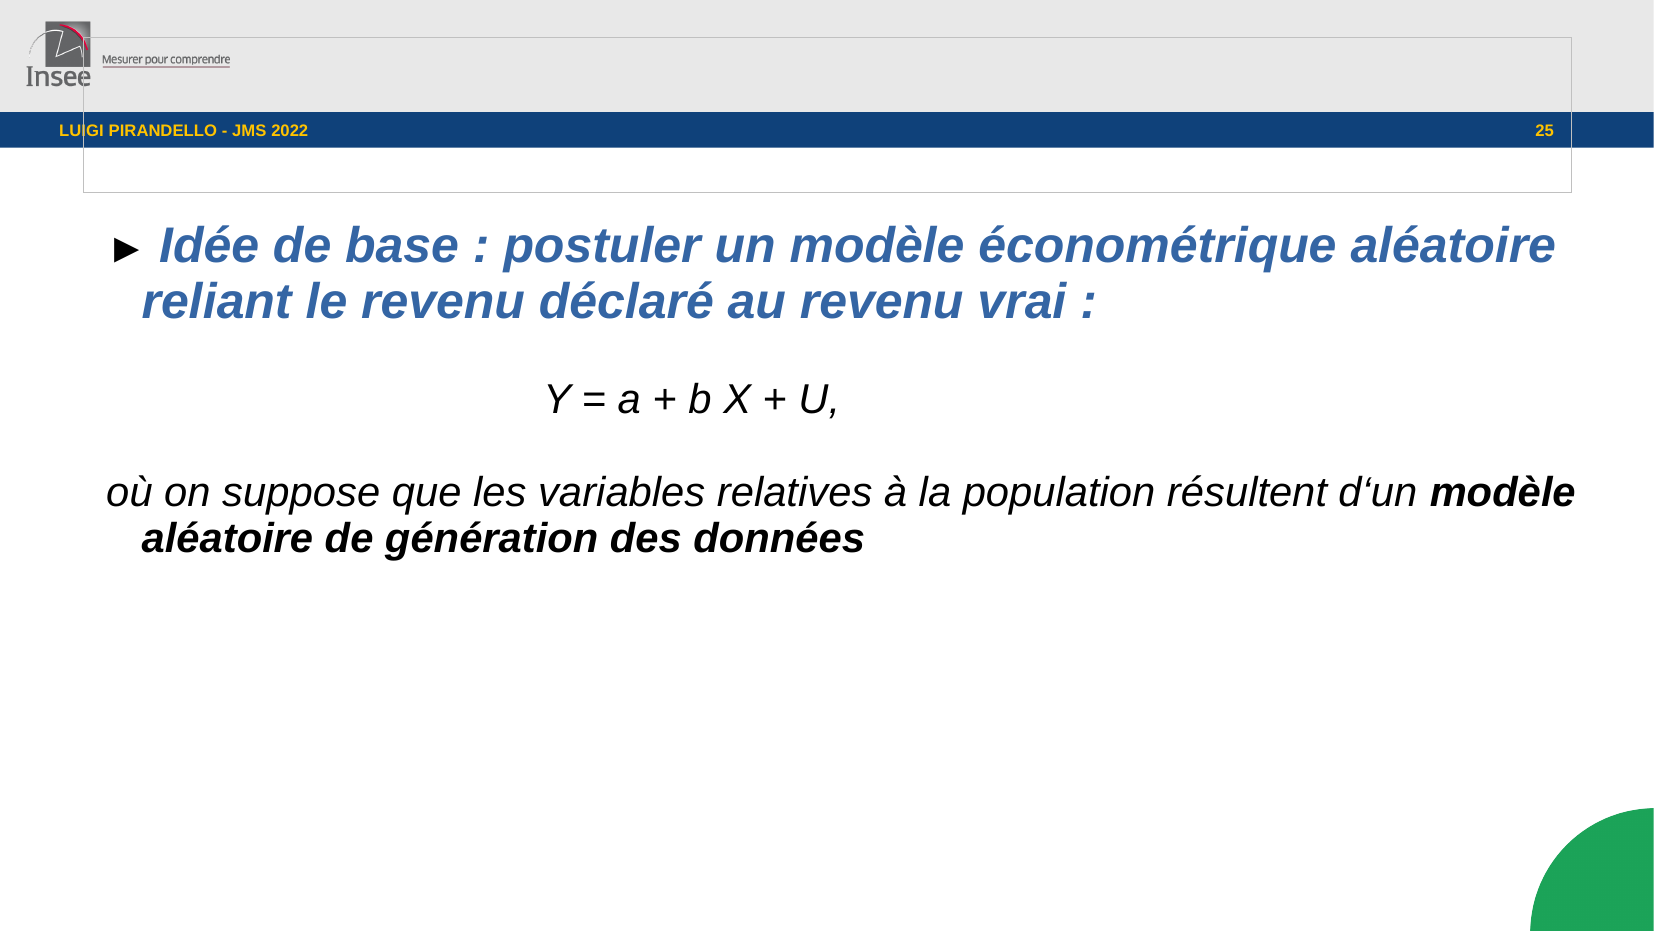

LUIGI PIRANDELLO - JMS 2022
25
► Idée de base : postuler un modèle économétrique aléatoire reliant le revenu déclaré au revenu vrai :
 Y = a + b X + U,
où on suppose que les variables relatives à la population résultent d‘un modèle aléatoire de génération des données